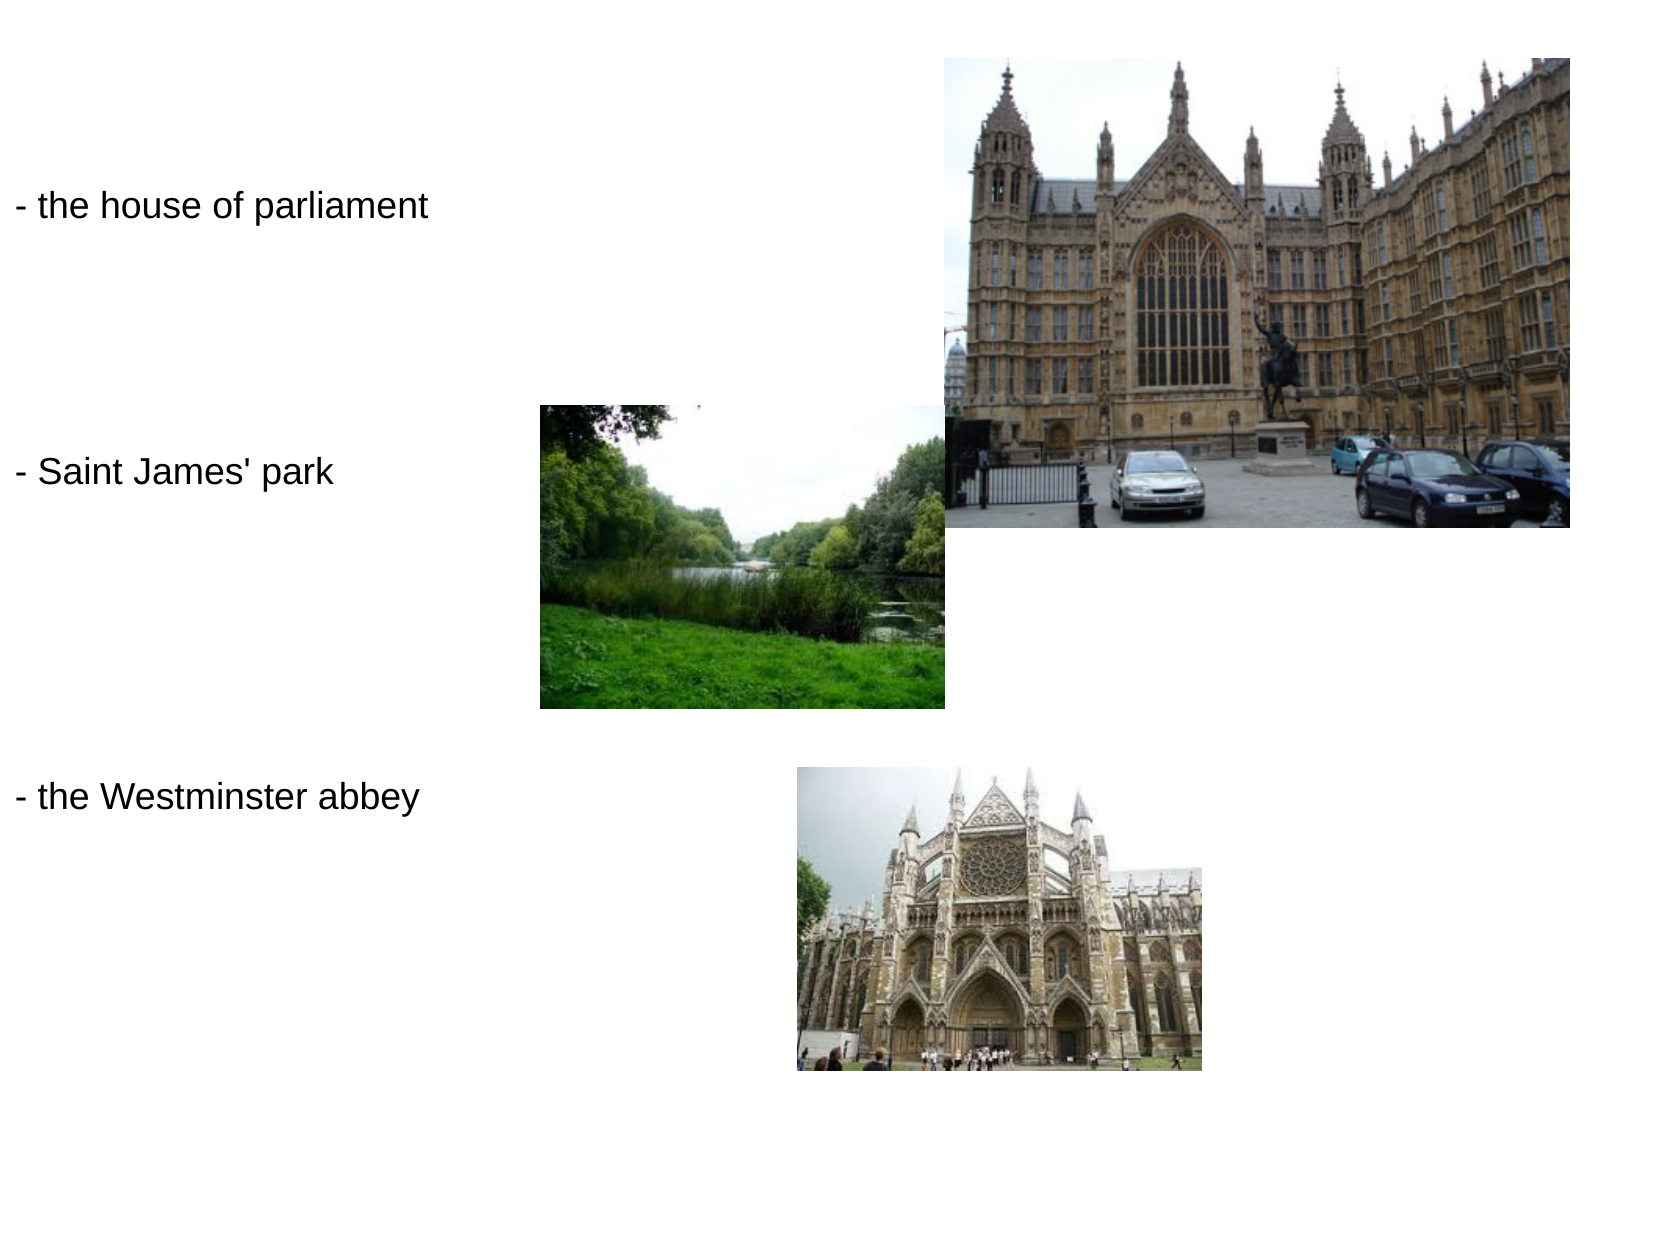

- the house of parliament
- Saint James' park
- the Westminster abbey